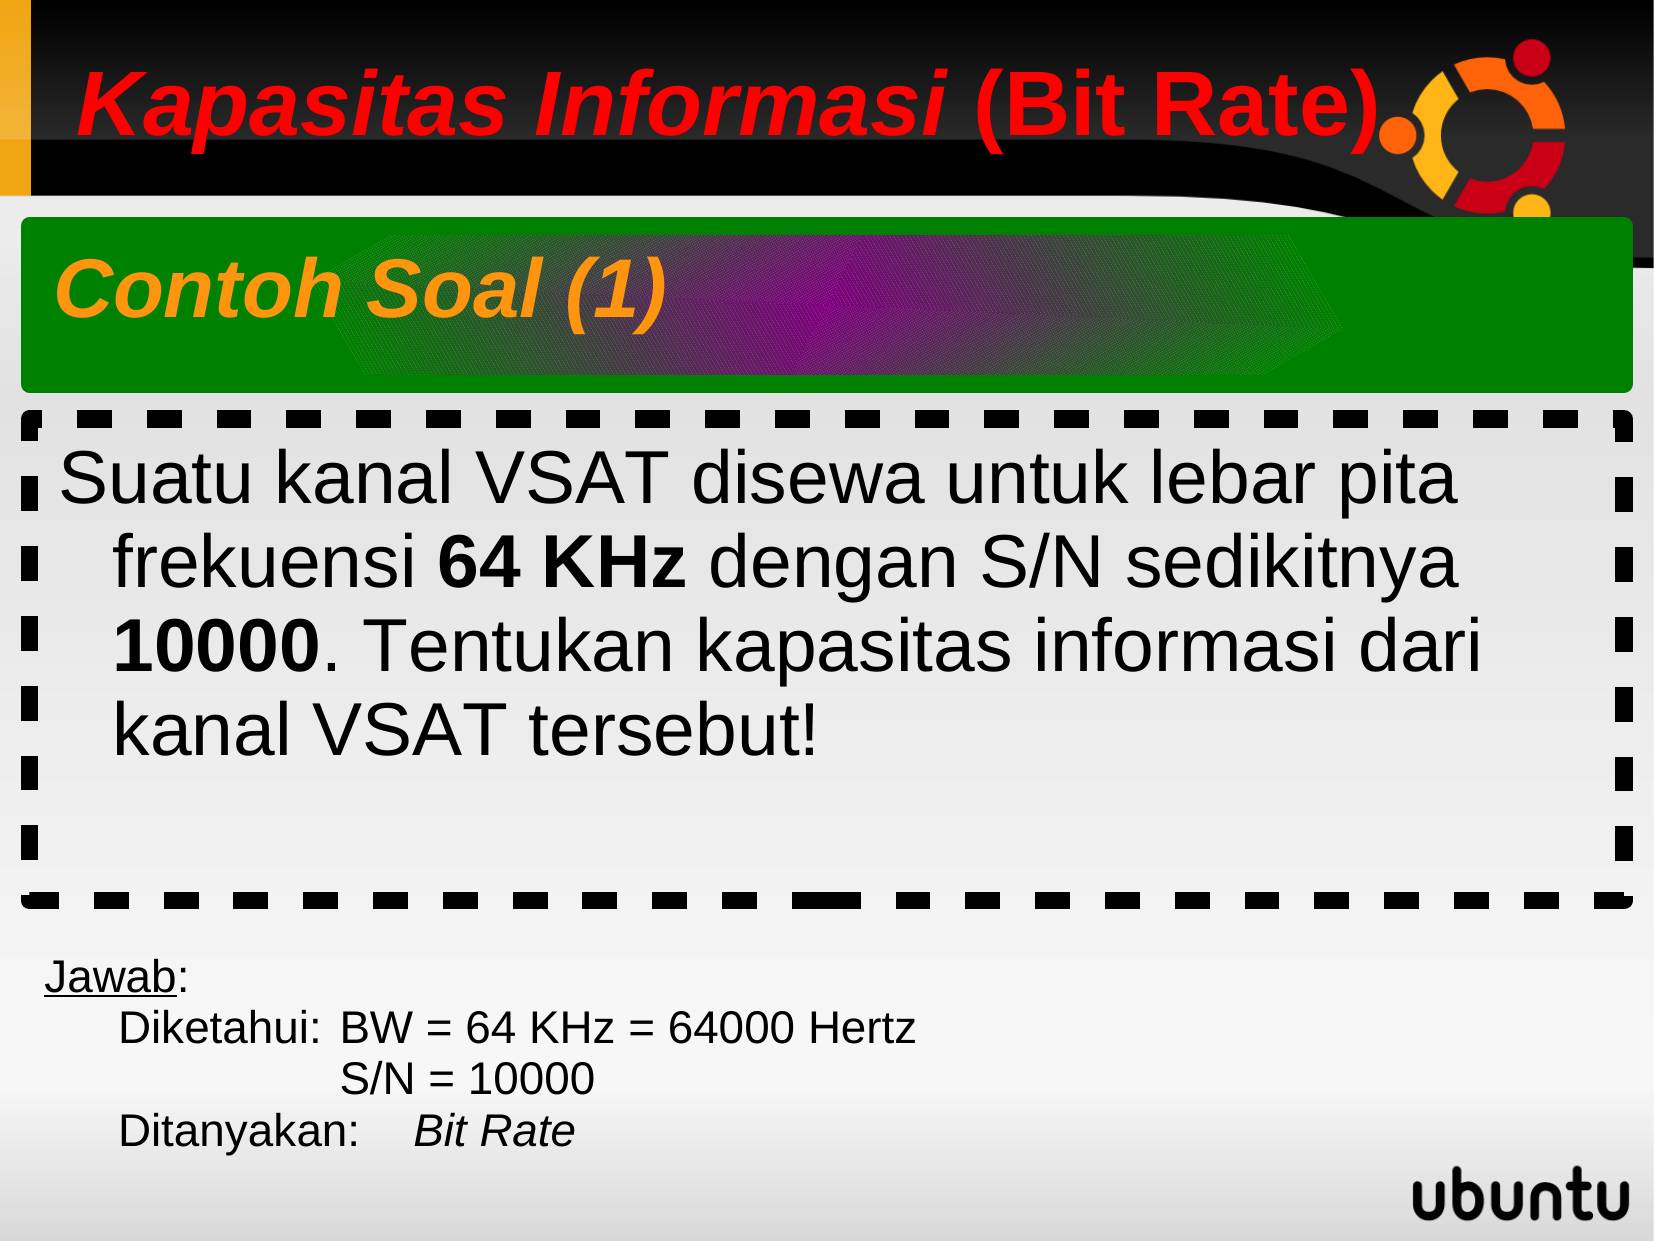

# Kapasitas Informasi (Bit Rate)
Contoh Soal (1)
Suatu kanal VSAT disewa untuk lebar pita frekuensi 64 KHz dengan S/N sedikitnya 10000. Tentukan kapasitas informasi dari kanal VSAT tersebut!
Jawab:
	Diketahui: 	BW = 64 KHz = 64000 Hertz
				S/N = 10000
	Ditanyakan:	Bit Rate